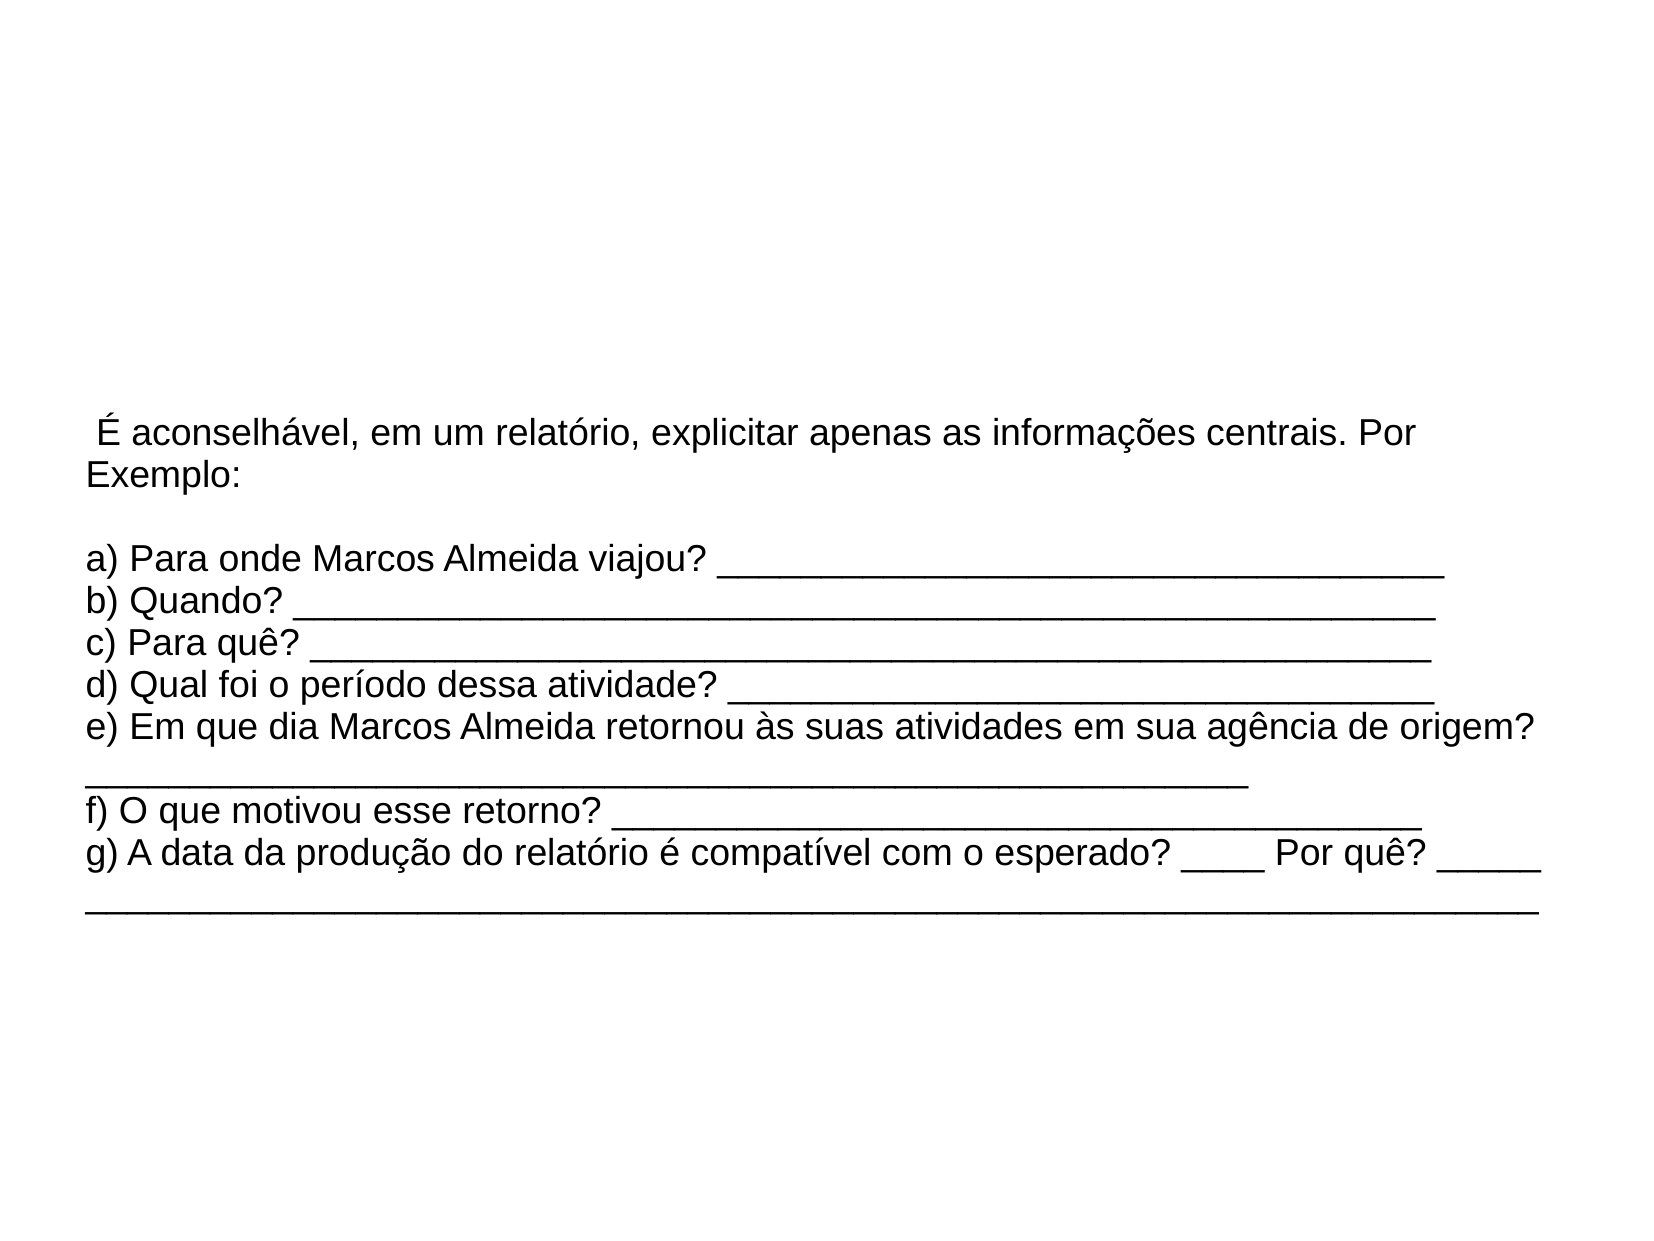

#
 É aconselhável, em um relatório, explicitar apenas as informações centrais. Por
Exemplo:
a) Para onde Marcos Almeida viajou? ___________________________________
b) Quando? _______________________________________________________
c) Para quê? ______________________________________________________
d) Qual foi o período dessa atividade? __________________________________
e) Em que dia Marcos Almeida retornou às suas atividades em sua agência de origem?
________________________________________________________
f) O que motivou esse retorno? _______________________________________
g) A data da produção do relatório é compatível com o esperado? ____ Por quê? _____
______________________________________________________________________